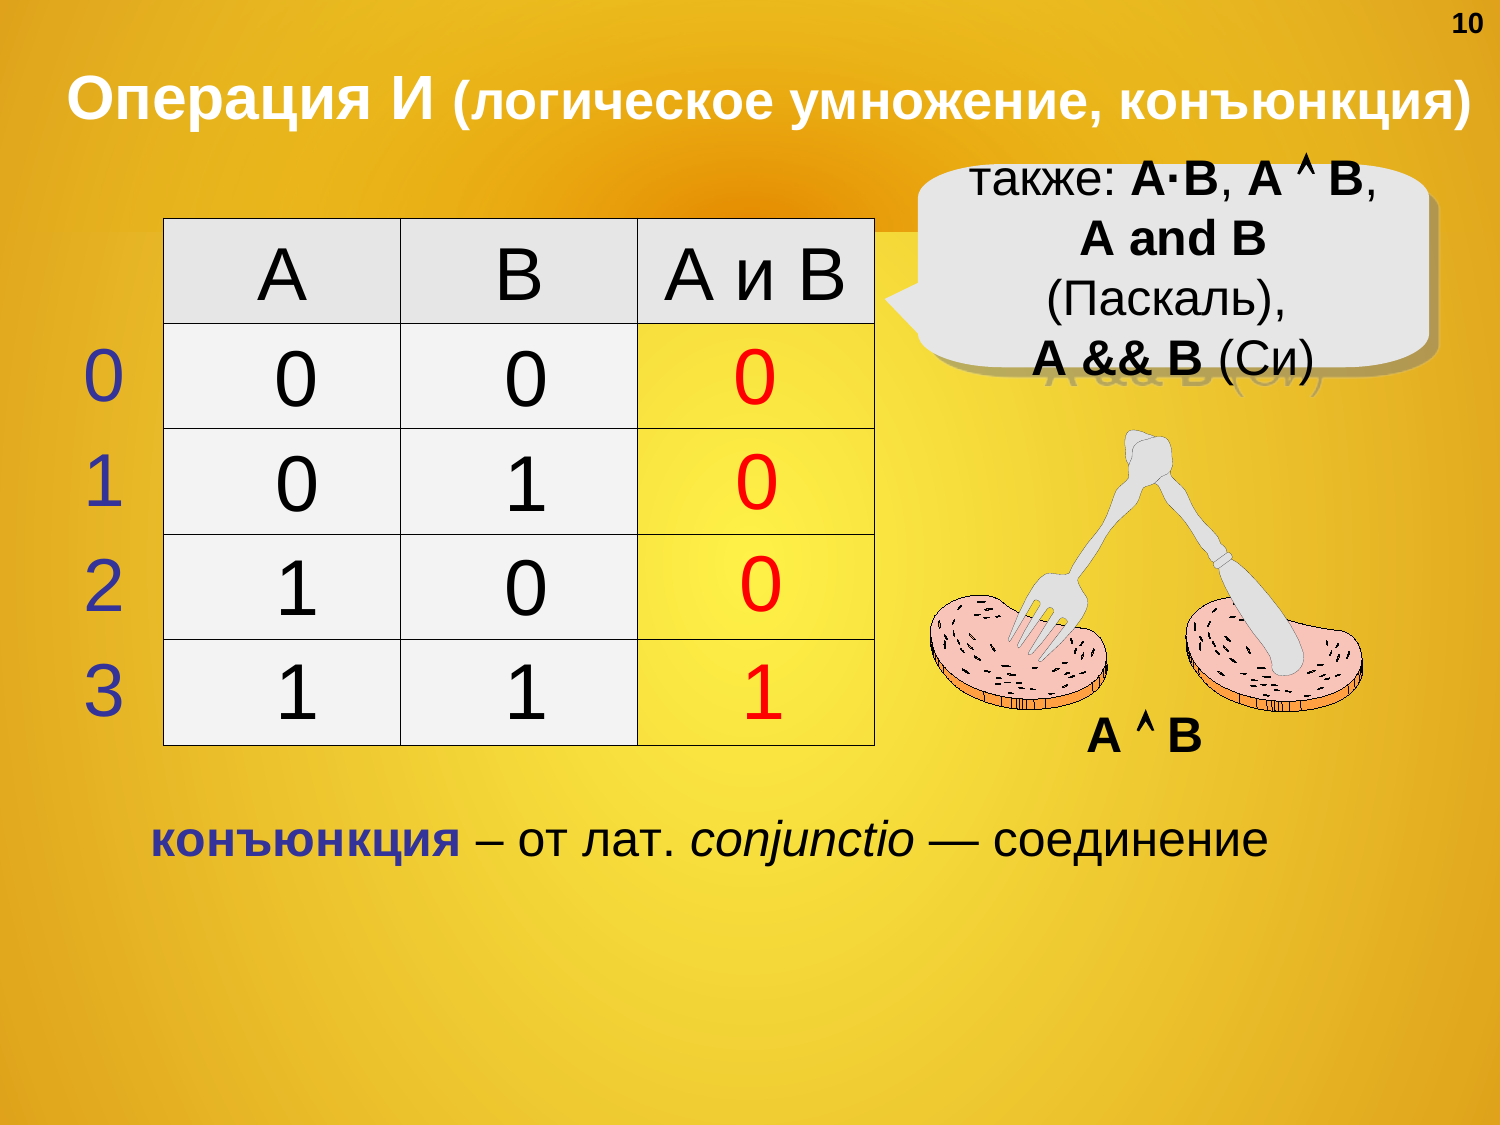

# Операция И (логическое умножение, конъюнкция)
также: A·B, A  B,
A and B (Паскаль),
A && B (Си)
| A | B | А и B |
| --- | --- | --- |
| | | |
| | | |
| | | |
| | | |
| 0 |
| --- |
| 1 |
| 2 |
| 3 |
0
0
0
0
0
1
0
1
0
1
1
1
A  B
конъюнкция – от лат. conjunctio — соединение